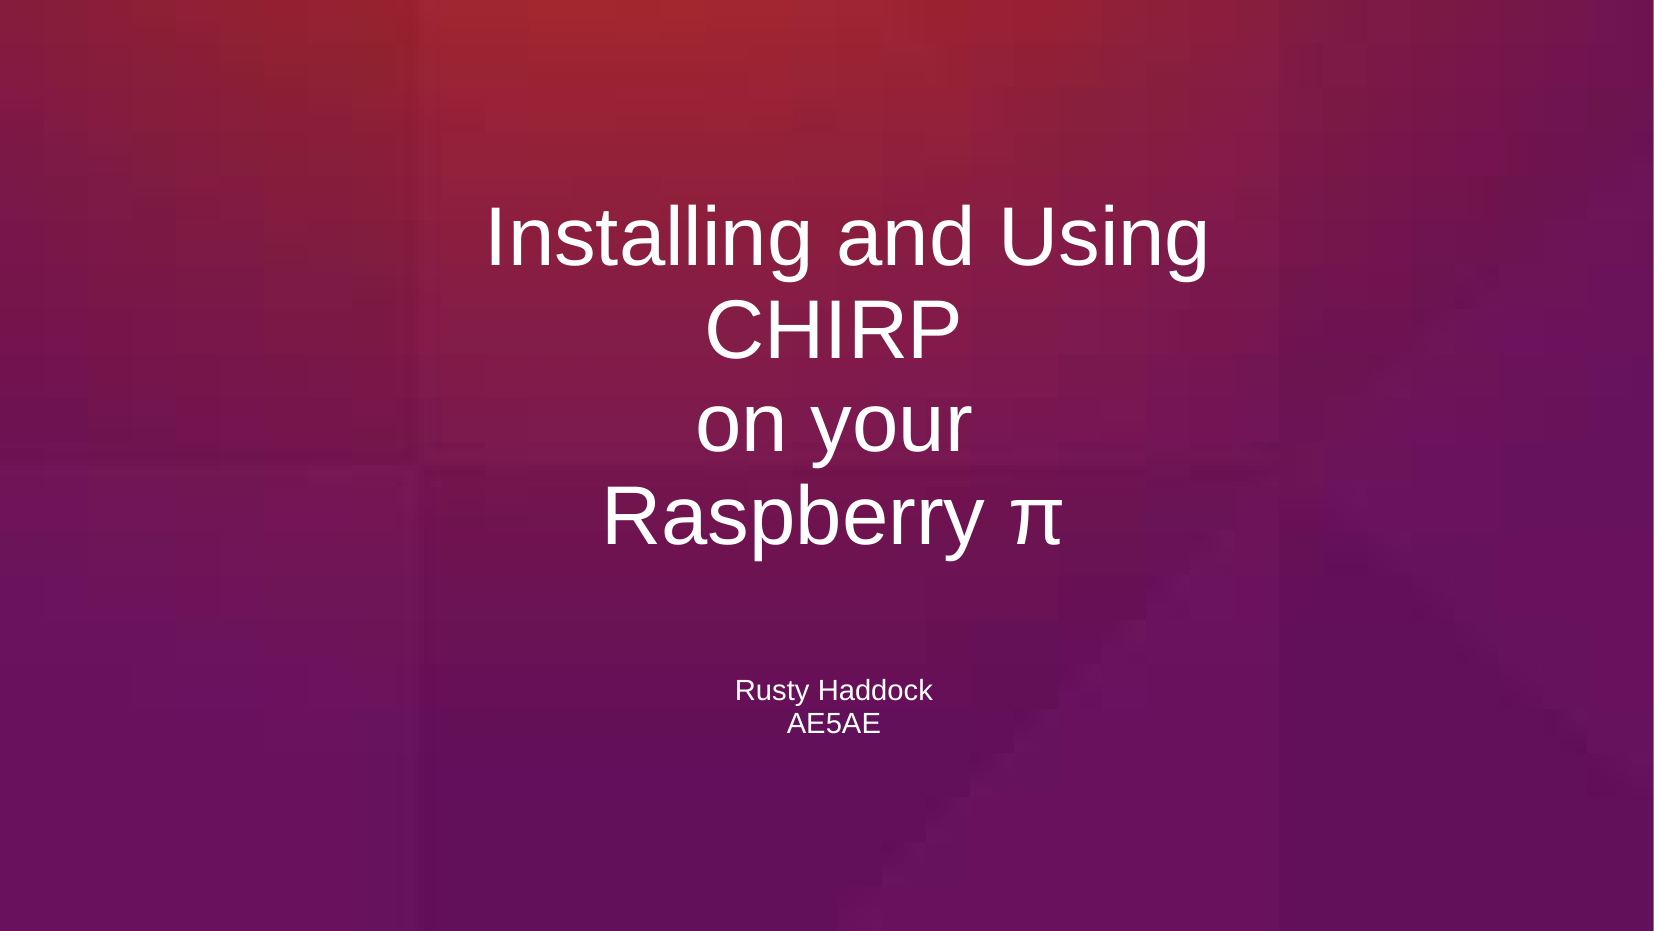

# Installing and Using
CHIRP
on your
Raspberry π
Rusty Haddock
AE5AE